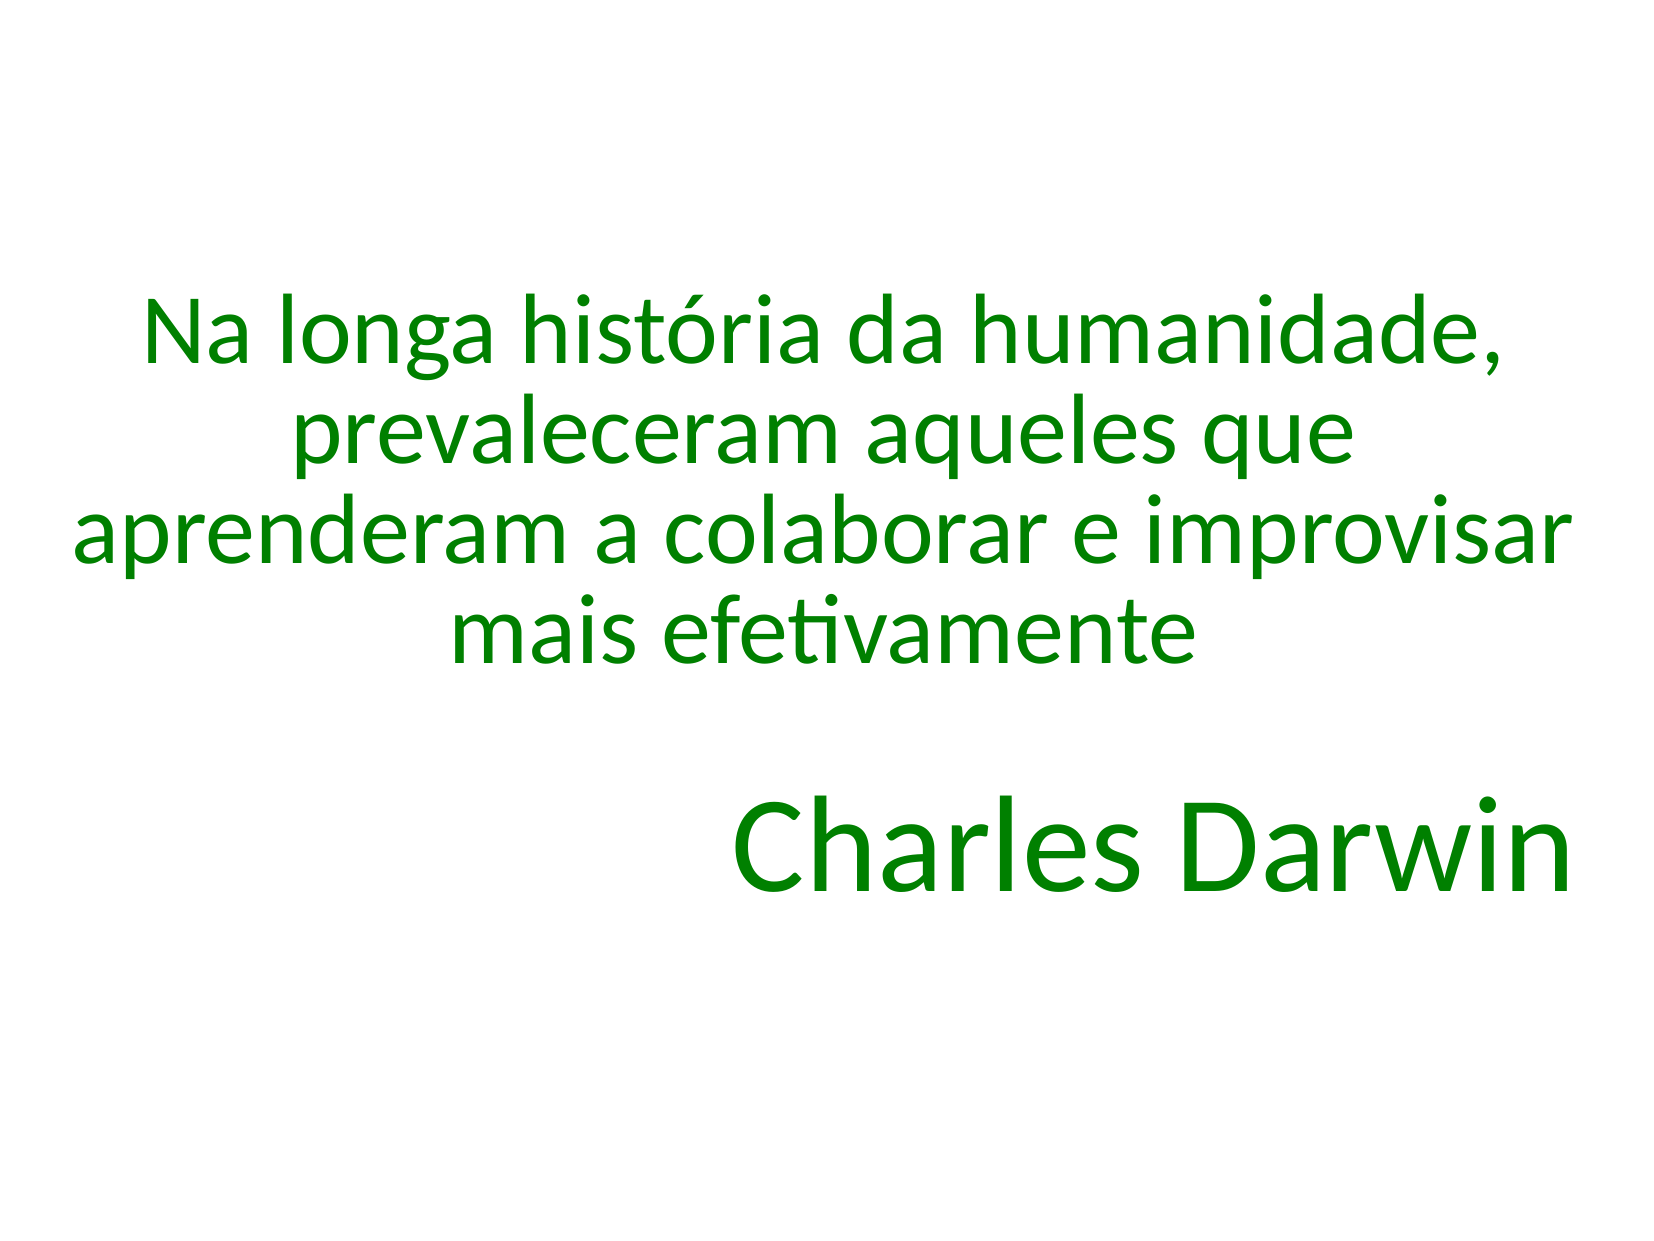

# Na longa história da humanidade, prevaleceram aqueles que aprenderam a colaborar e improvisar mais efetivamente
Charles Darwin